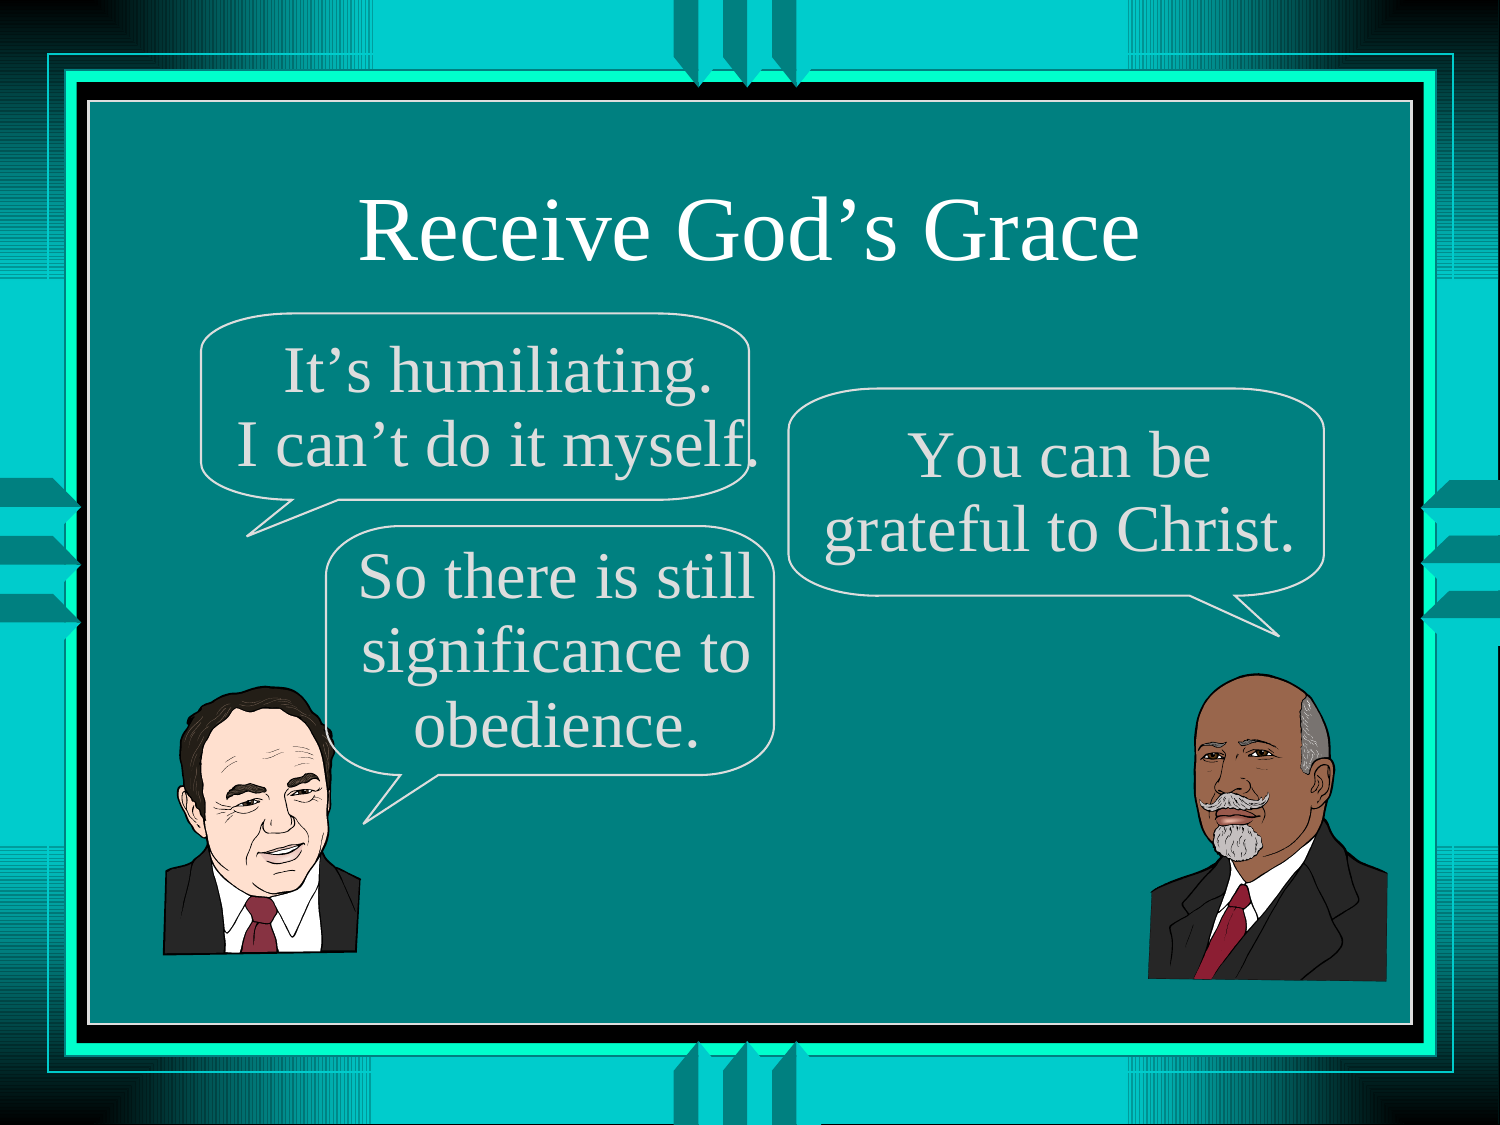

# Receive God’s Grace
It’s humiliating.
I can’t do it myself.
You can be
grateful to Christ.
So there is still
significance to
obedience.